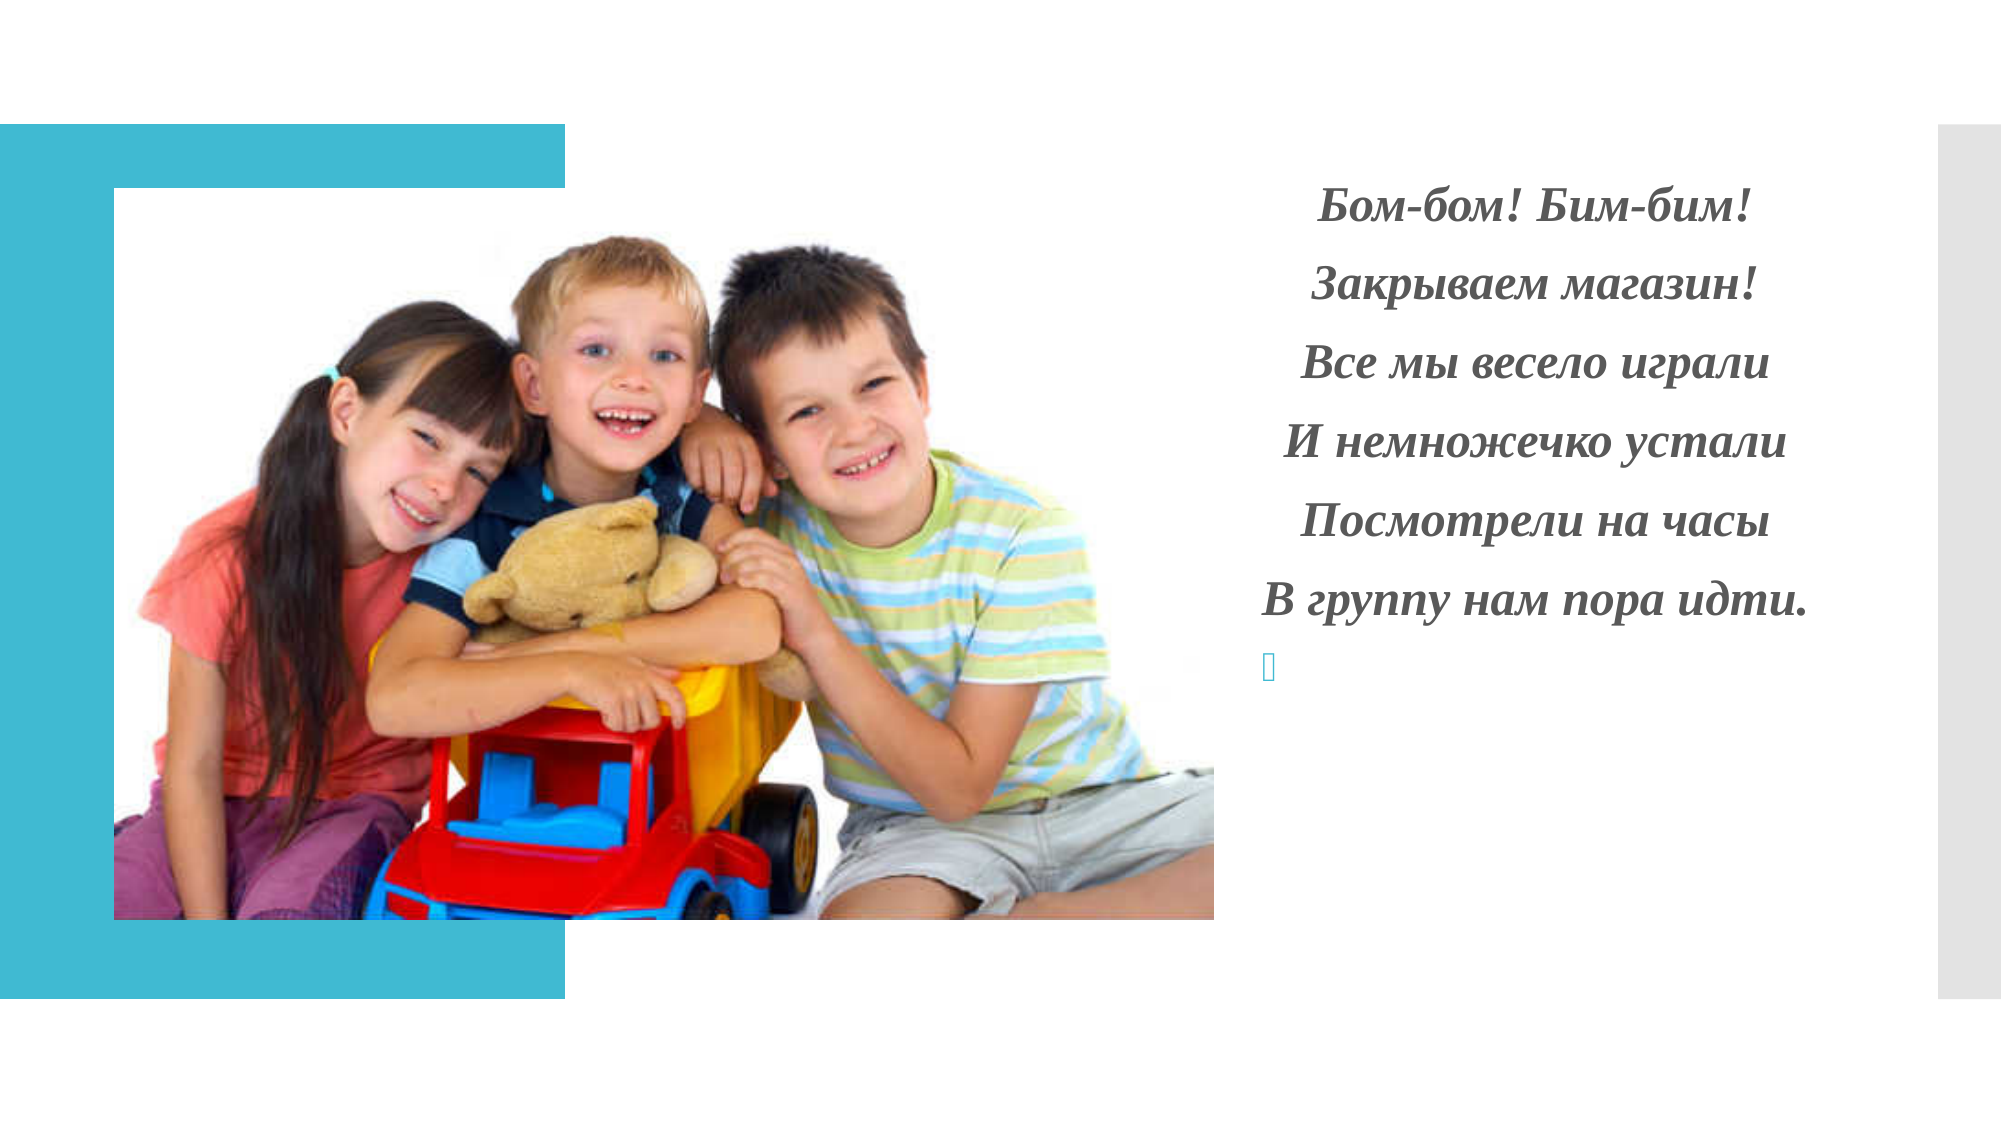

# Бом-бом! Бим-бим!
Закрываем магазин!
Все мы весело играли
И немножечко устали
Посмотрели на часы
В группу нам пора идти.